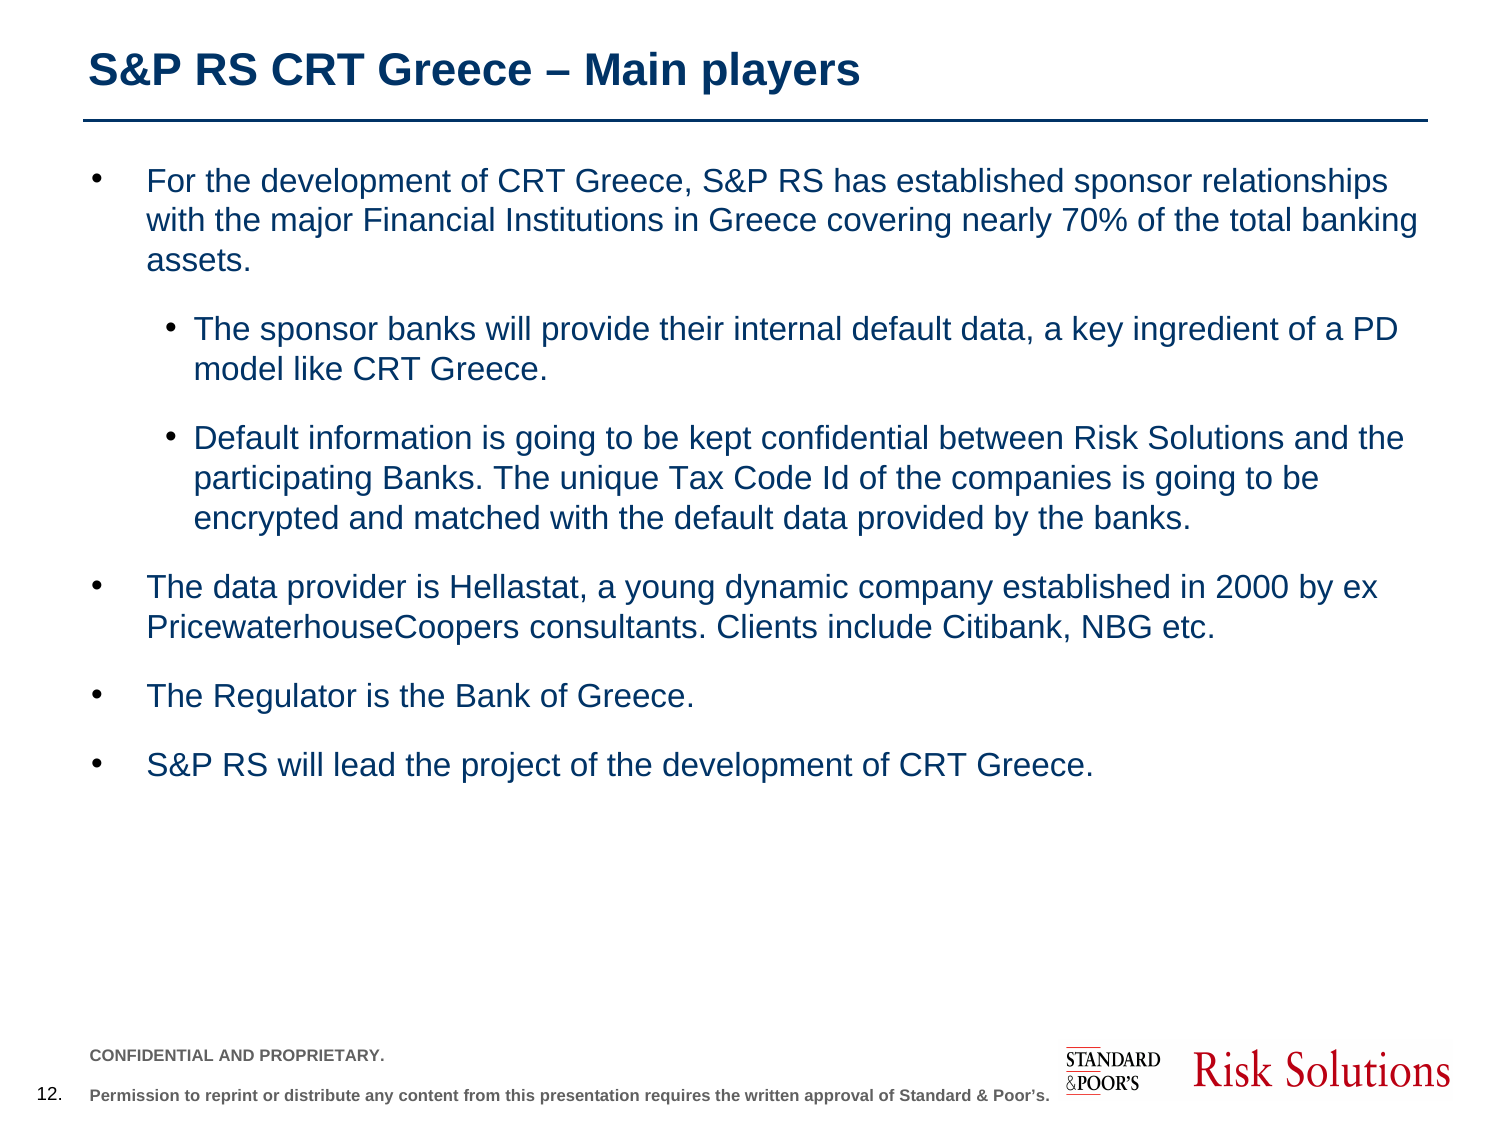

S&P RS CRT Greece – Main players
For the development of CRT Greece, S&P RS has established sponsor relationships with the major Financial Institutions in Greece covering nearly 70% of the total banking assets.
The sponsor banks will provide their internal default data, a key ingredient of a PD model like CRT Greece.
Default information is going to be kept confidential between Risk Solutions and the participating Banks. The unique Tax Code Id of the companies is going to be encrypted and matched with the default data provided by the banks.
The data provider is Hellastat, a young dynamic company established in 2000 by ex PricewaterhouseCoopers consultants. Clients include Citibank, NBG etc.
The Regulator is the Bank of Greece.
S&P RS will lead the project of the development of CRT Greece.